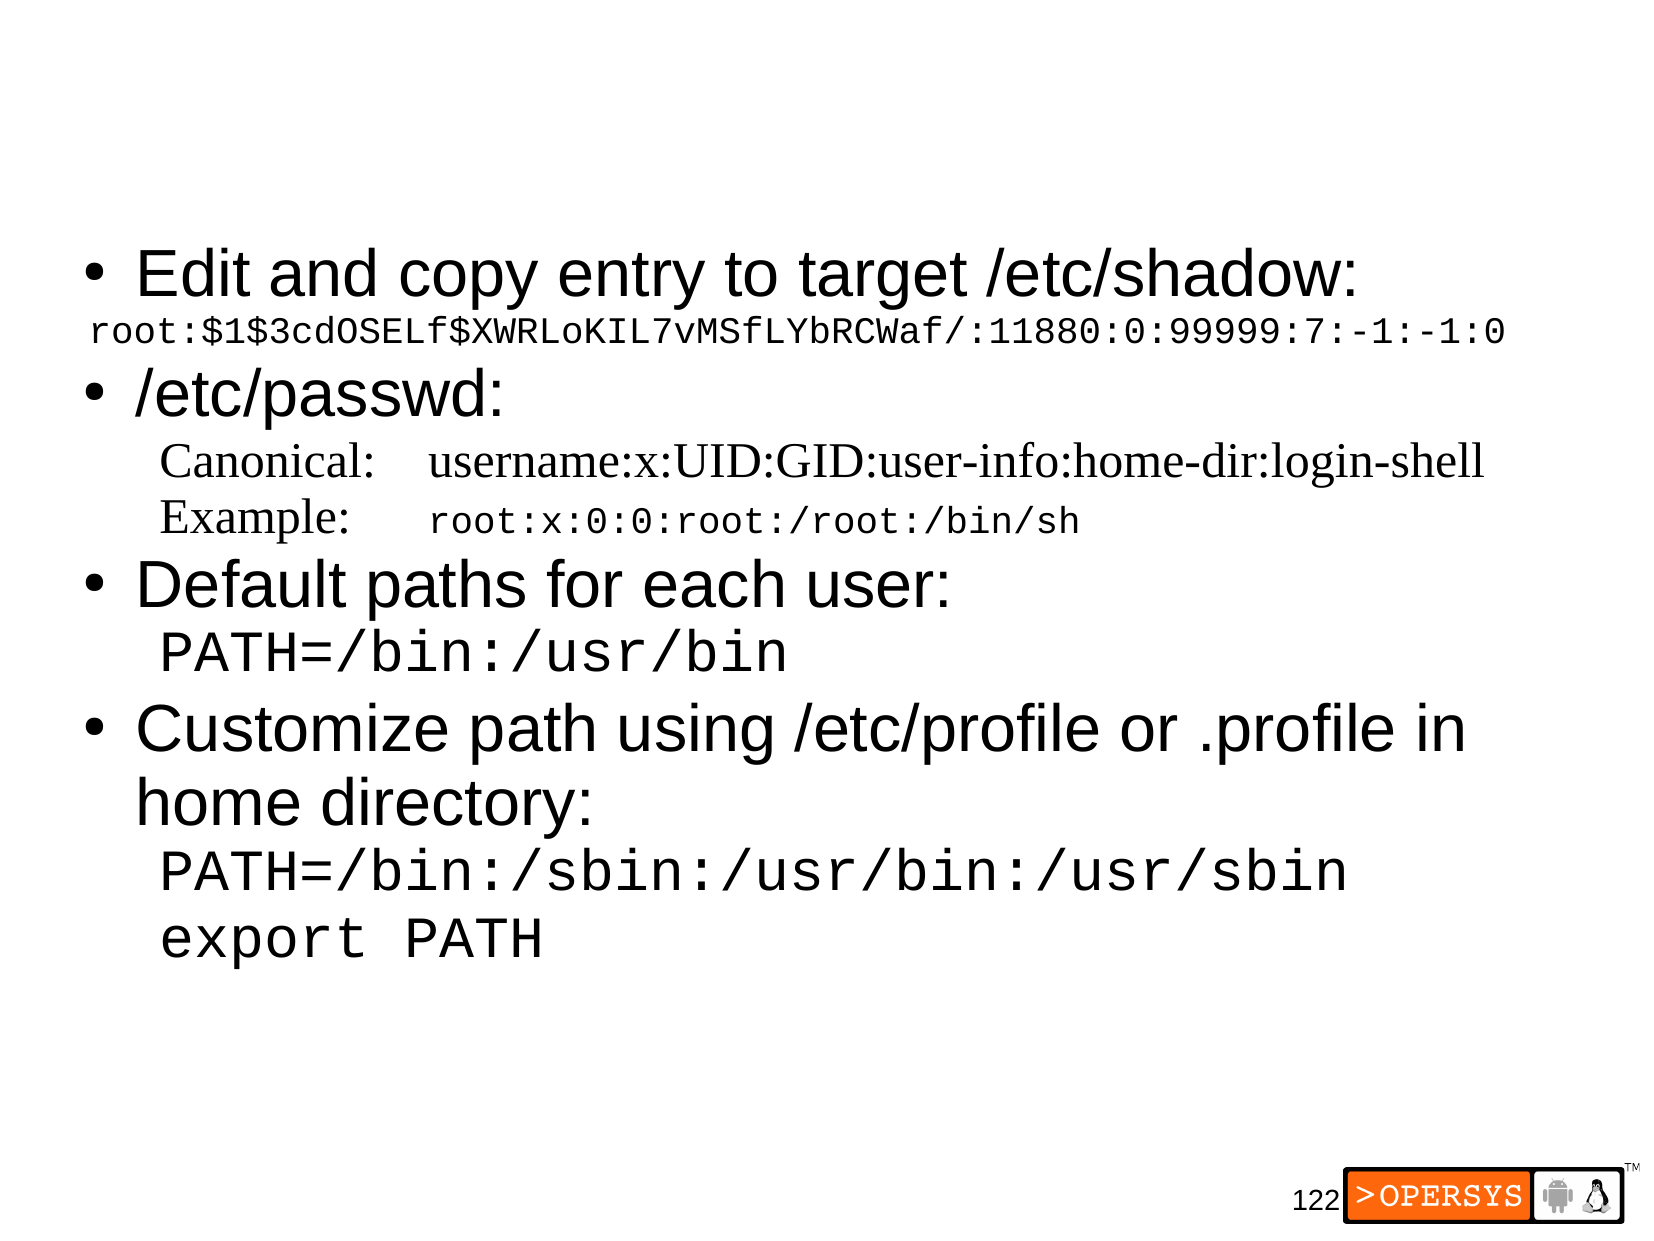

# Edit and copy entry to target /etc/shadow:
root:$1$3cdOSELf$XWRLoKIL7vMSfLYbRCWaf/:11880:0:99999:7:-1:-1:0
/etc/passwd:
Canonical:	username:x:UID:GID:user-info:home-dir:login-shell
Example:		root:x:0:0:root:/root:/bin/sh
Default paths for each user:
PATH=/bin:/usr/bin
Customize path using /etc/profile or .profile in home directory:
PATH=/bin:/sbin:/usr/bin:/usr/sbin
export PATH